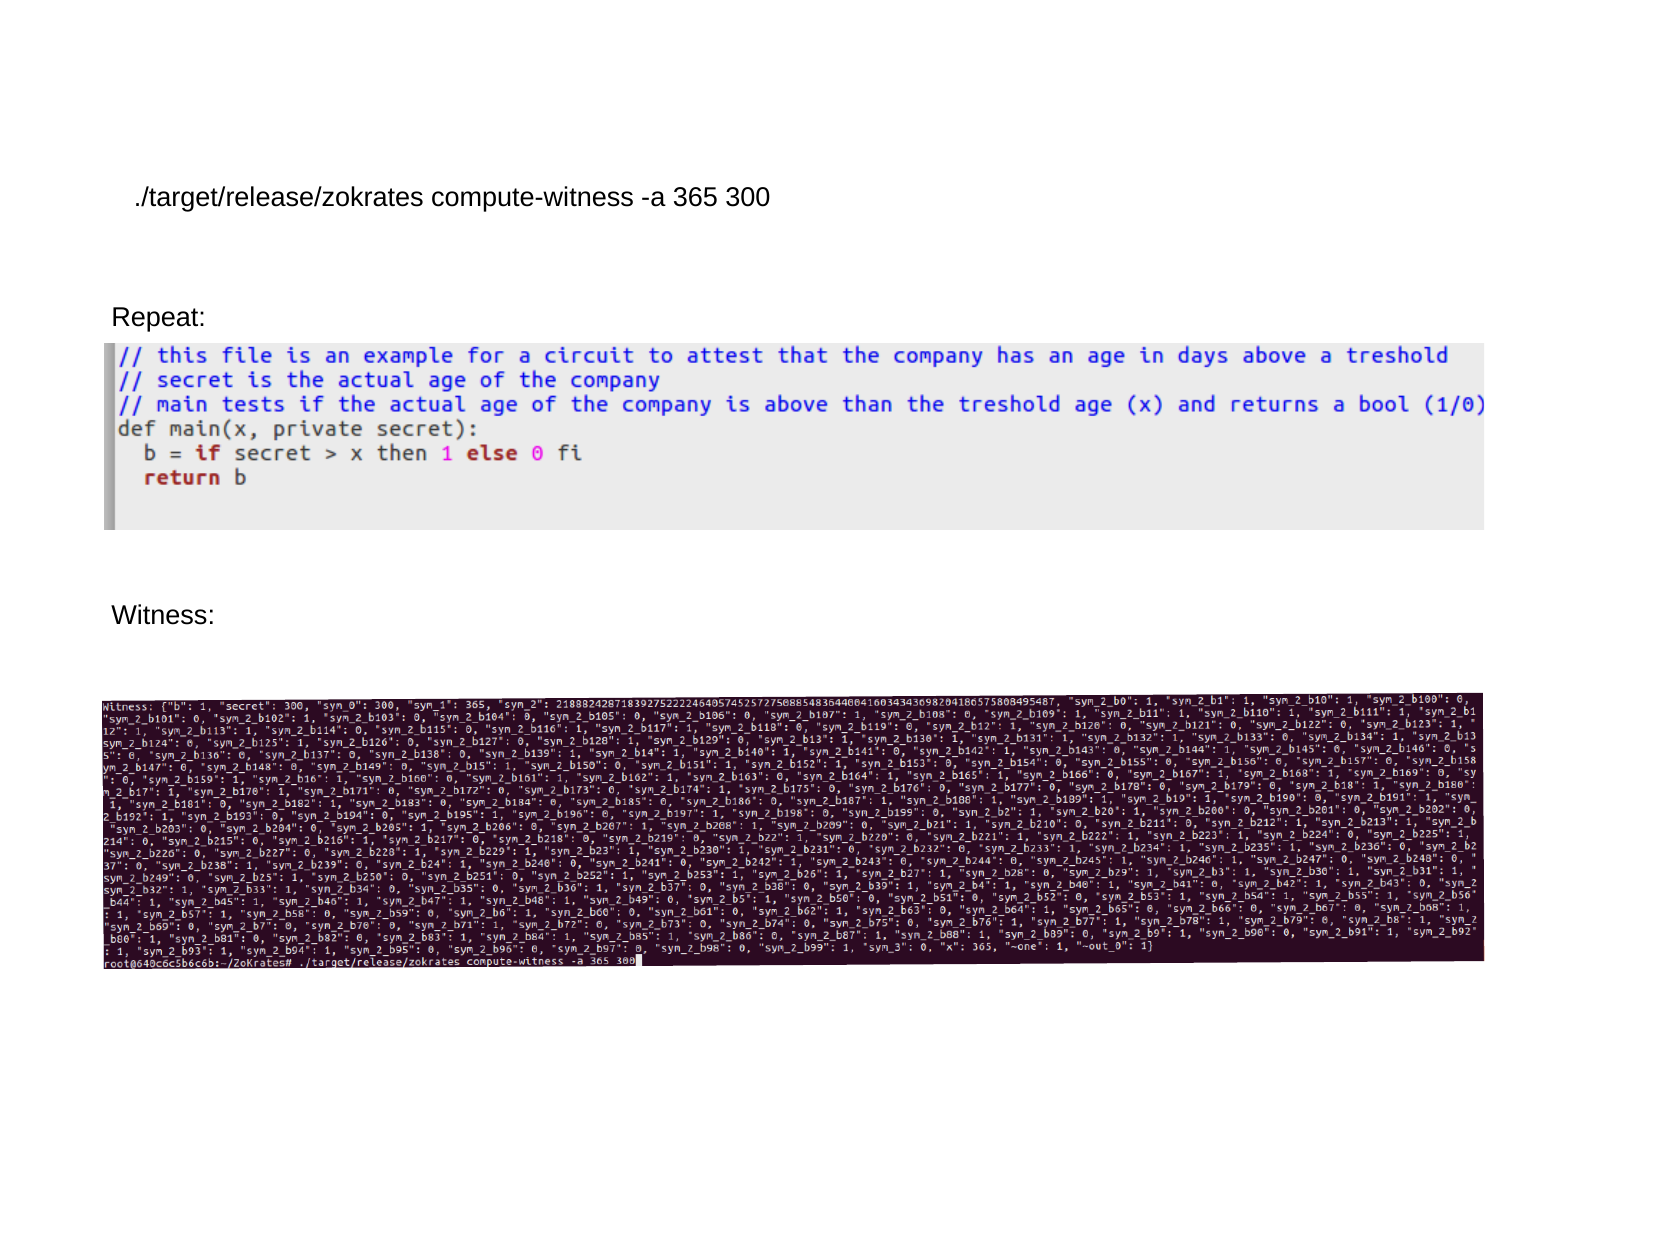

# ./target/release/zokrates compute-witness -a 365 300
Repeat:
Witness: